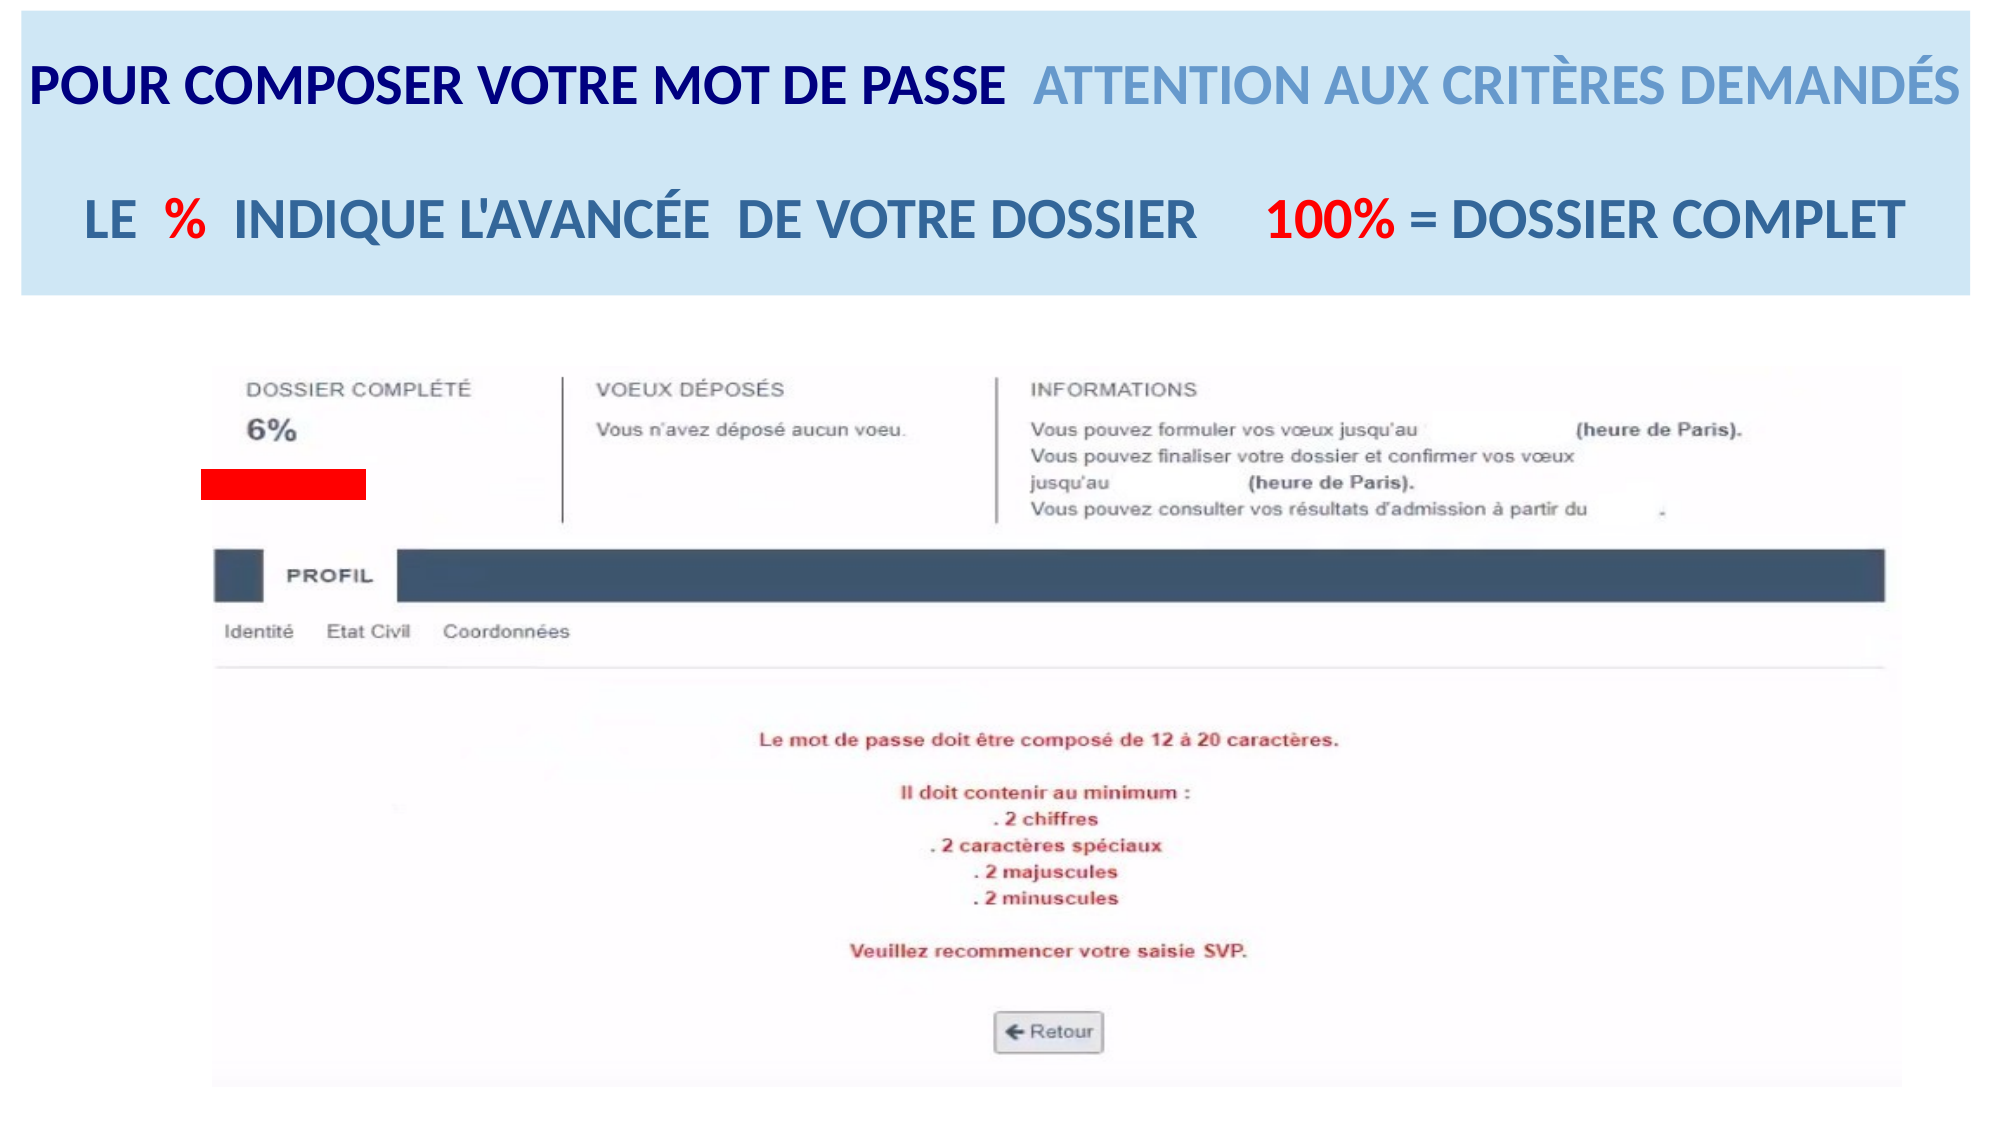

# POUR COMPOSER VOTRE MOT DE PASSE ATTENTION AUX CRITÈRES DEMANDÉS LE % INDIQUE L'AVANCÉE DE VOTRE DOSSIER 100% = DOSSIER COMPLET